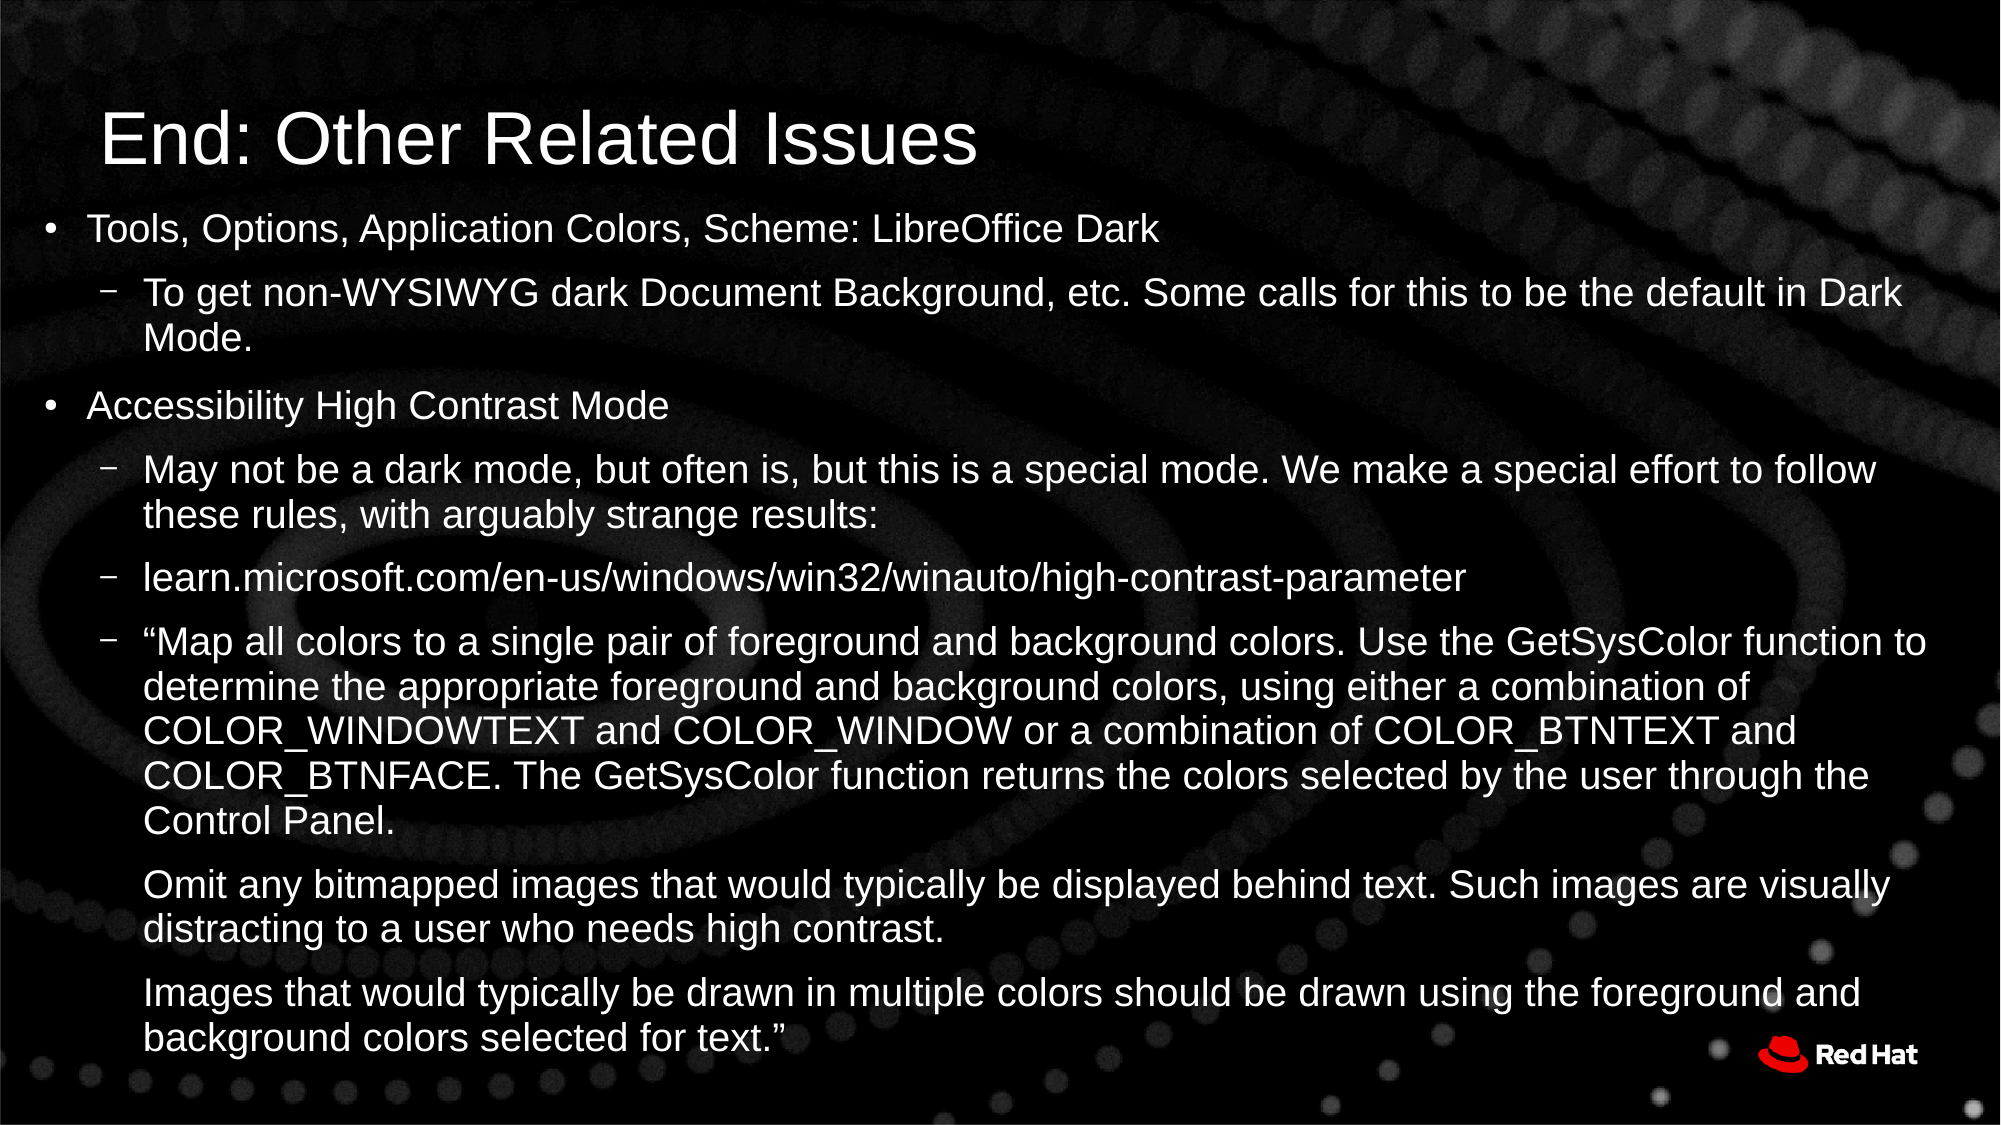

# End: Other Related Issues
Tools, Options, Application Colors, Scheme: LibreOffice Dark
To get non-WYSIWYG dark Document Background, etc. Some calls for this to be the default in Dark Mode.
Accessibility High Contrast Mode
May not be a dark mode, but often is, but this is a special mode. We make a special effort to follow these rules, with arguably strange results:
learn.microsoft.com/en-us/windows/win32/winauto/high-contrast-parameter
“Map all colors to a single pair of foreground and background colors. Use the GetSysColor function to determine the appropriate foreground and background colors, using either a combination of COLOR_WINDOWTEXT and COLOR_WINDOW or a combination of COLOR_BTNTEXT and COLOR_BTNFACE. The GetSysColor function returns the colors selected by the user through the Control Panel.
Omit any bitmapped images that would typically be displayed behind text. Such images are visually distracting to a user who needs high contrast.
Images that would typically be drawn in multiple colors should be drawn using the foreground and background colors selected for text.”